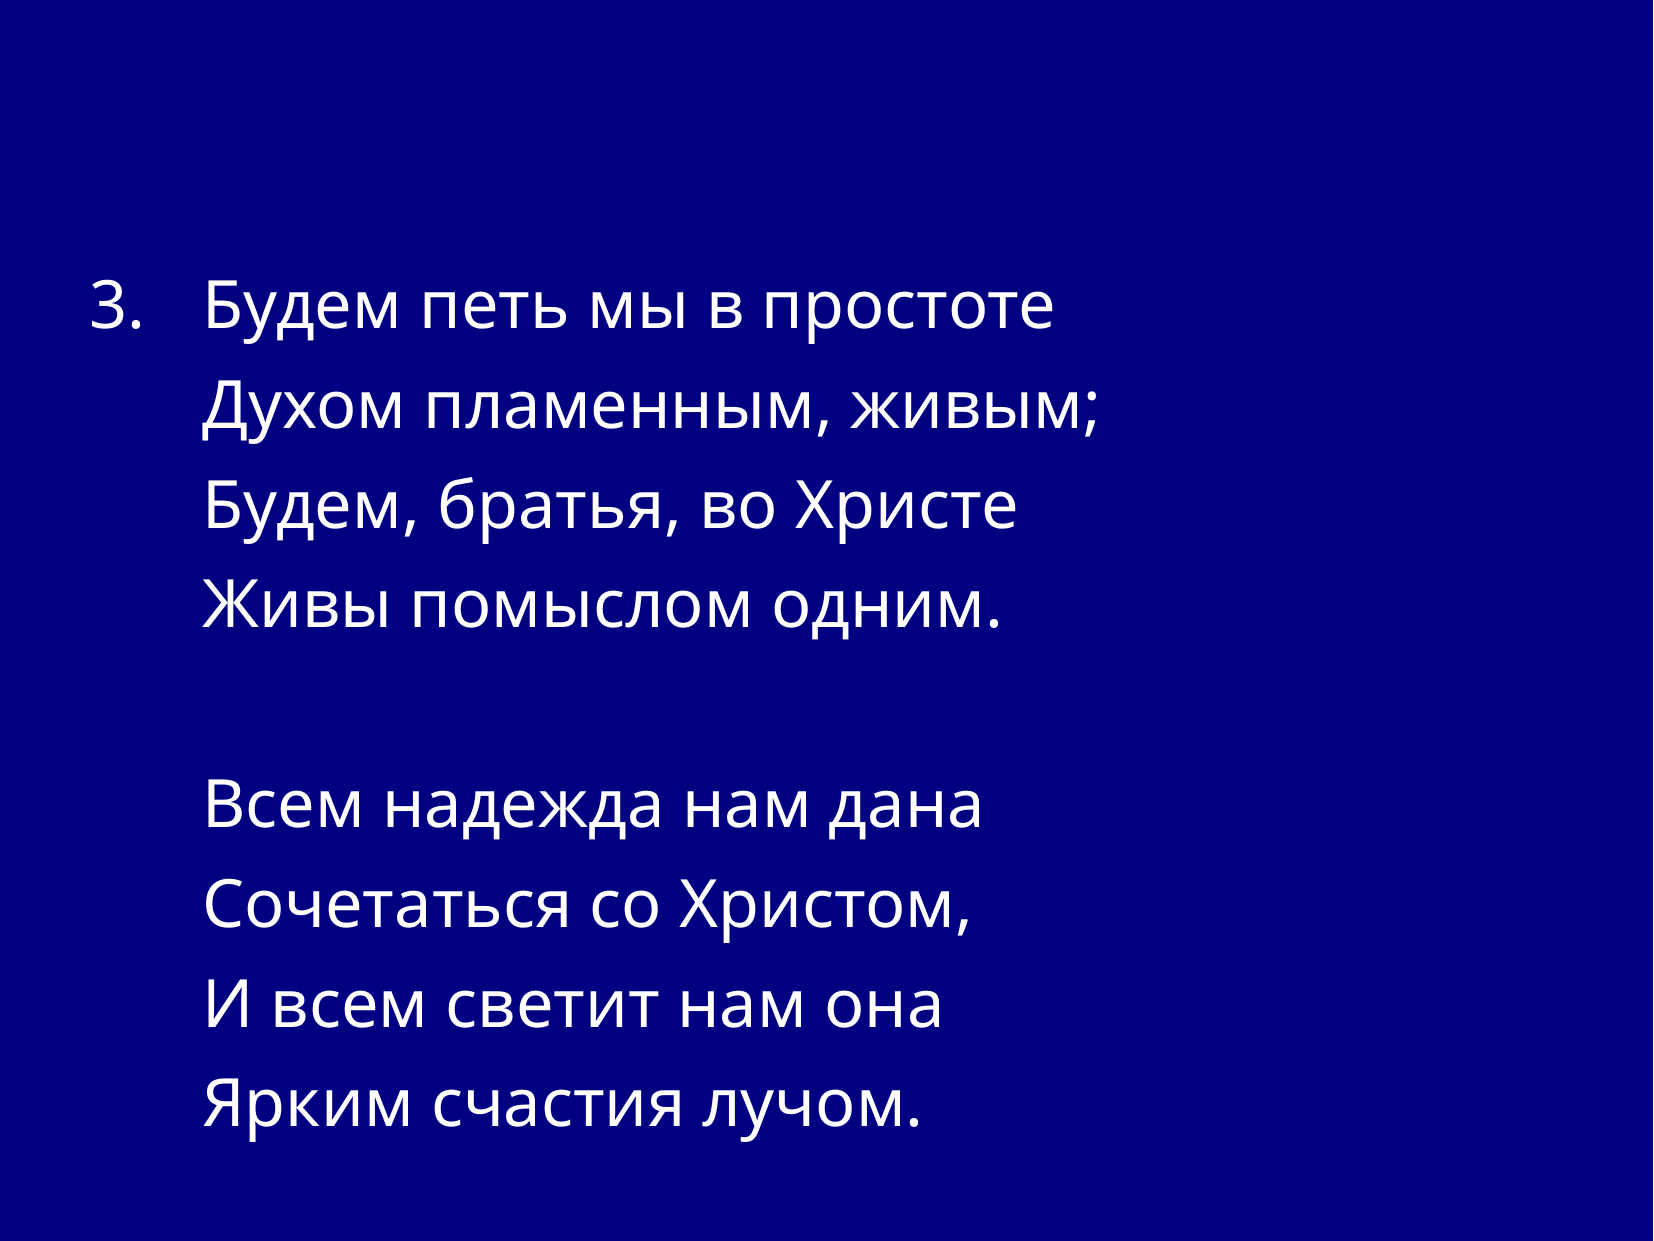

3.	Будем петь мы в простоте
	Духом пламенным, живым;
	Будем, братья, во Христе
	Живы помыслом одним.
	Всем надежда нам дана
	Сочетаться со Христом,
	И всем светит нам она
	Ярким счастия лучом.